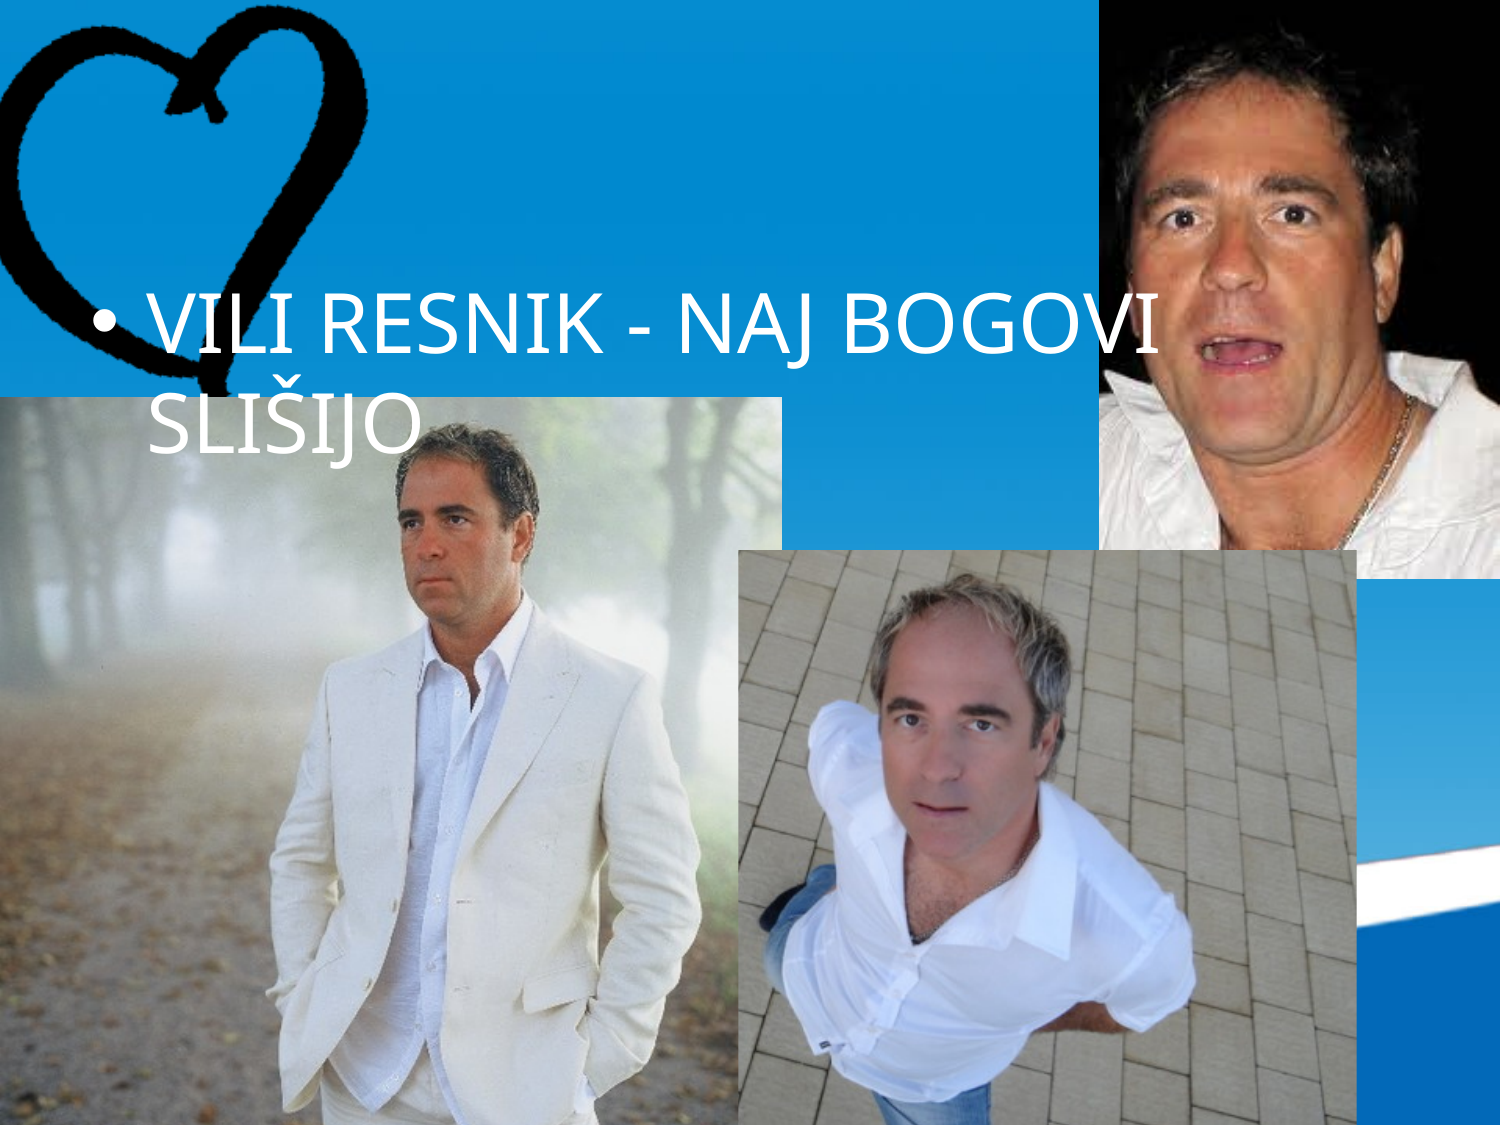

#
VILI RESNIK - NAJ BOGOVI SLIŠIJO